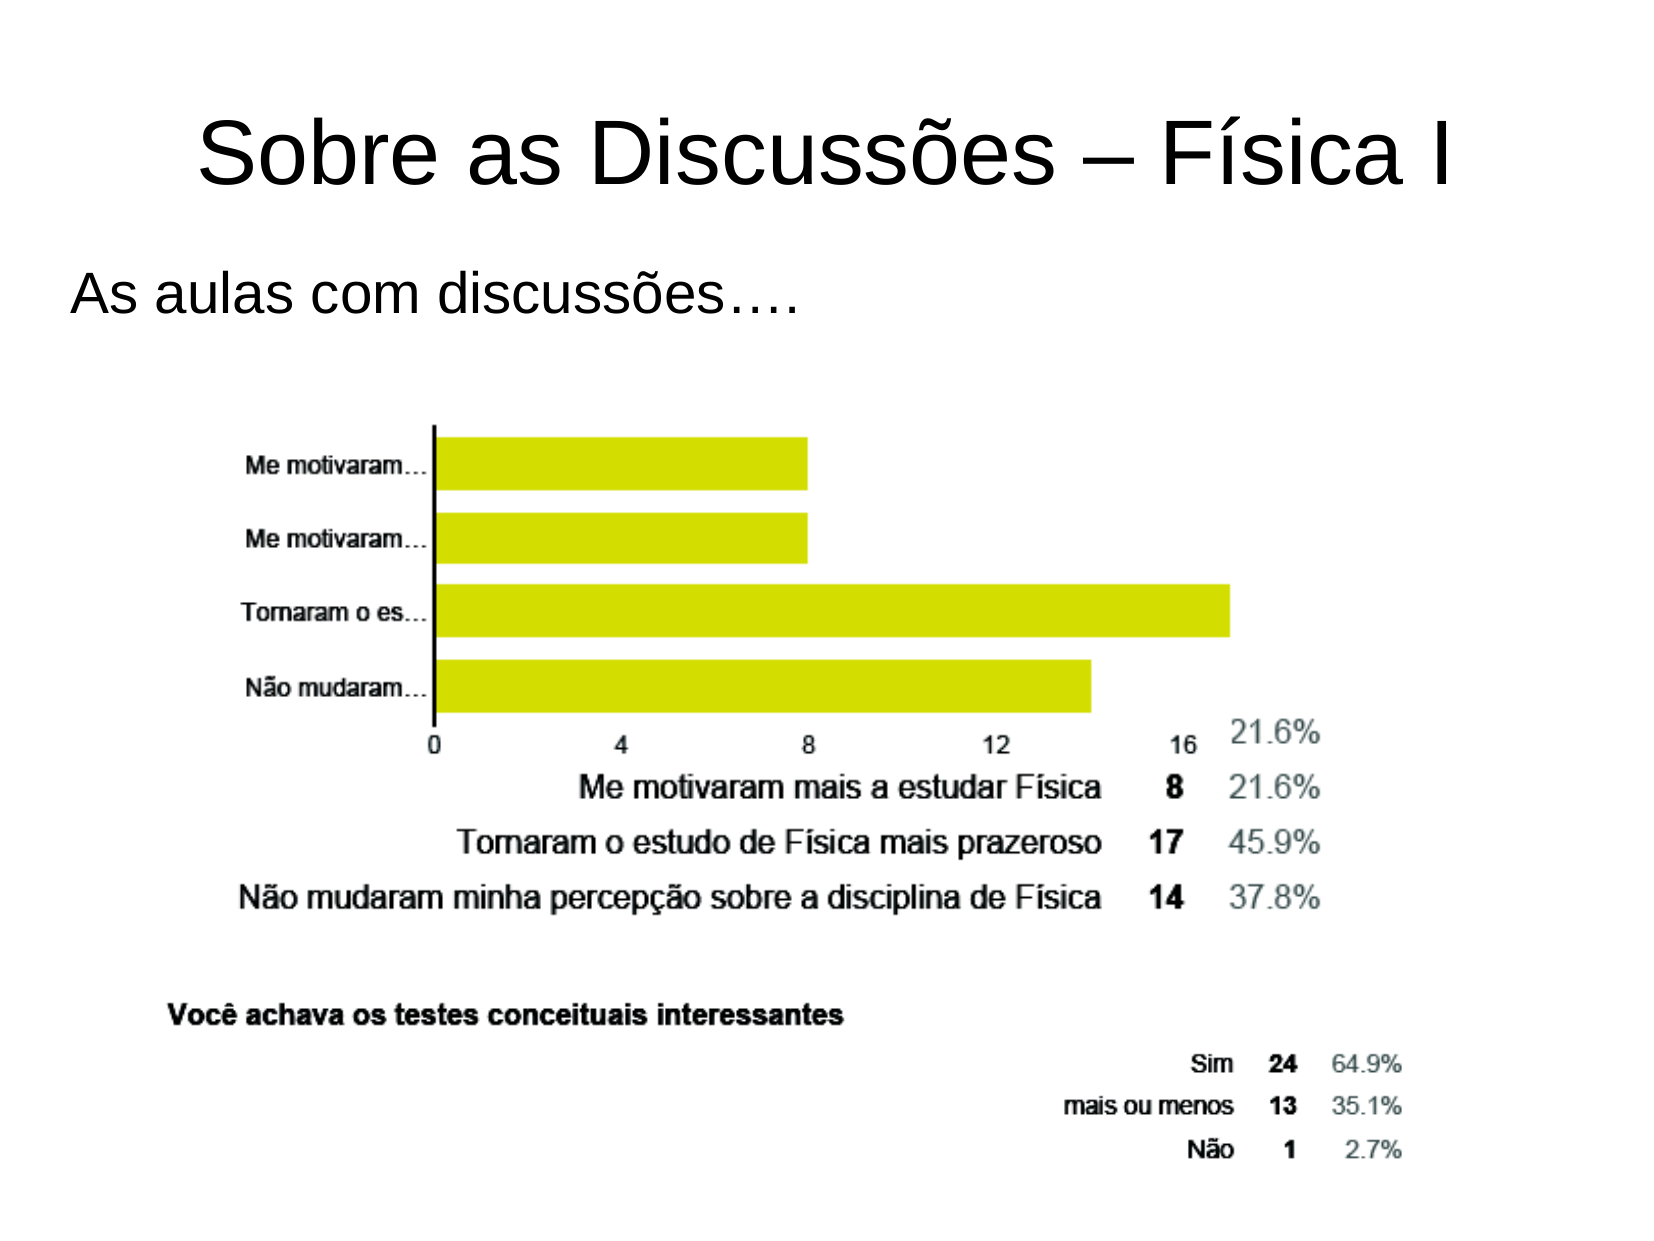

# Sobre as Discussões – Física I
As aulas com discussões….